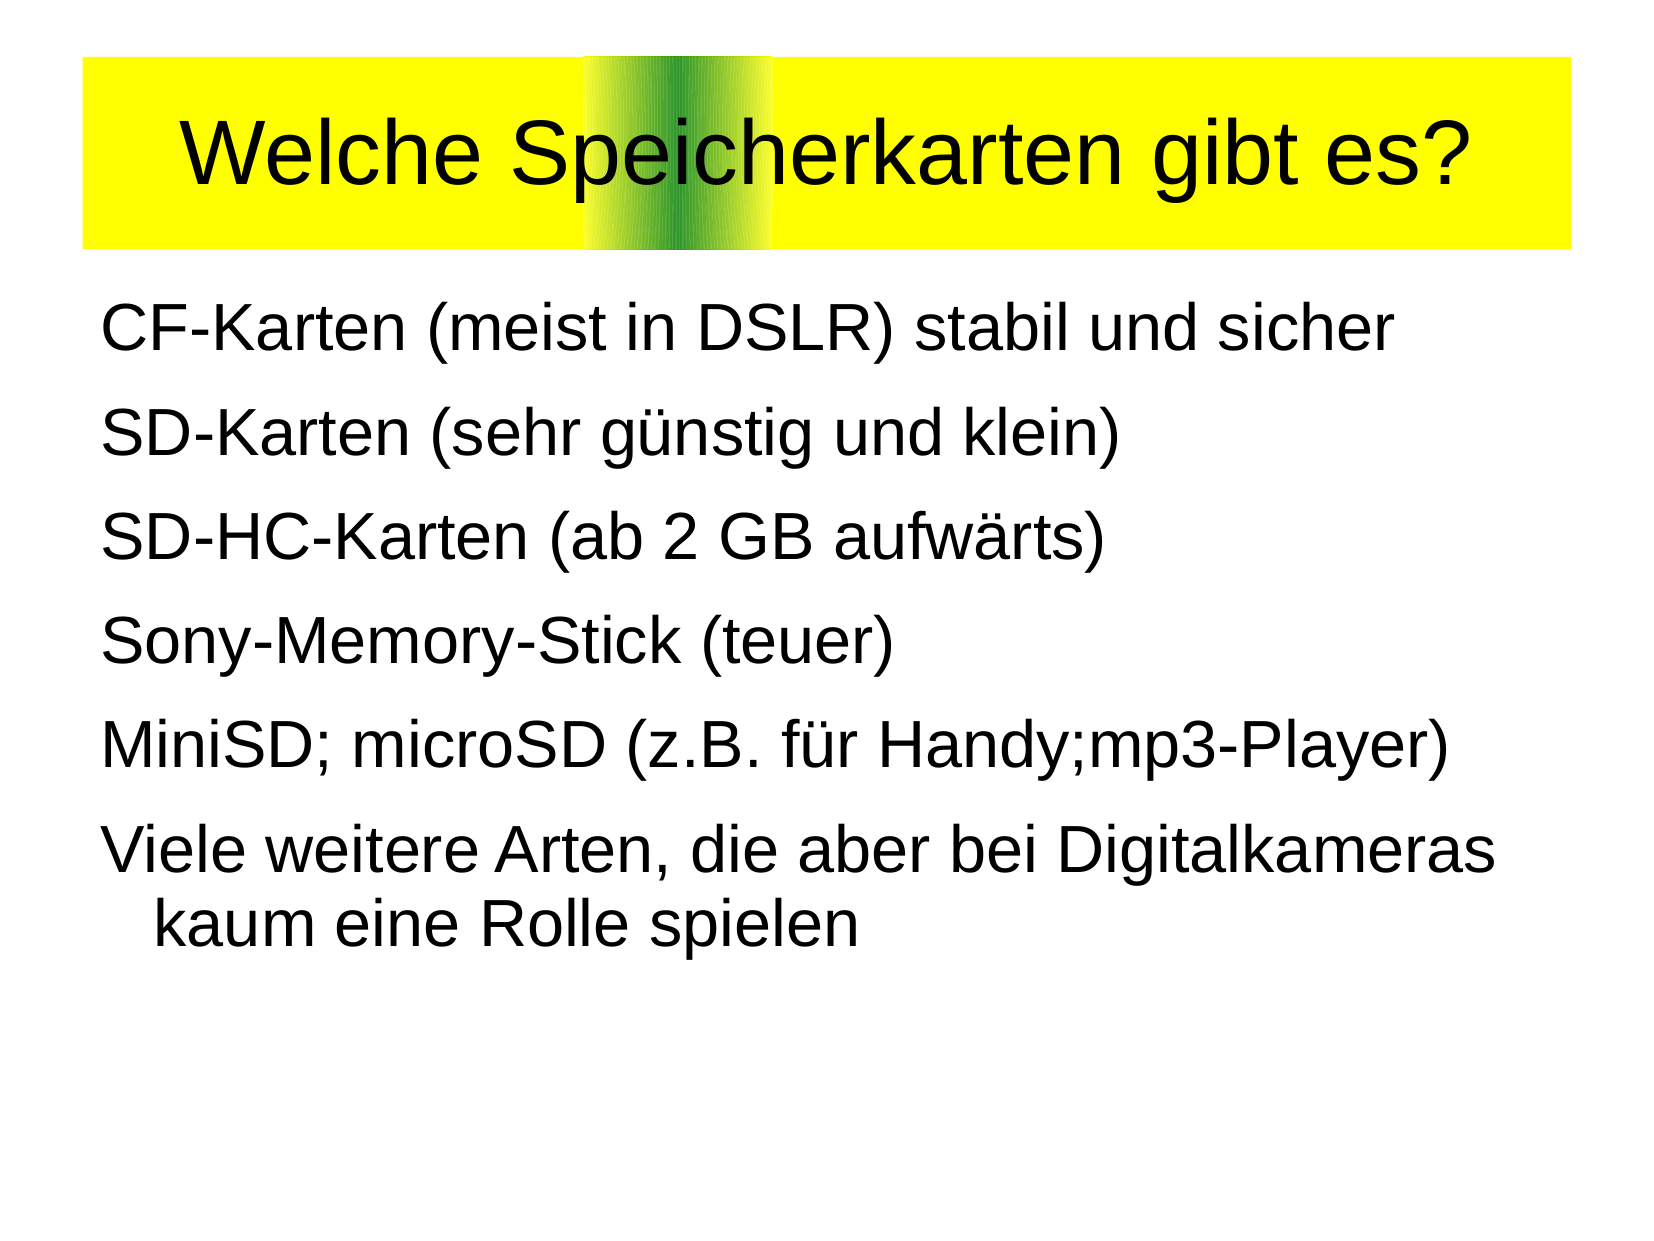

# Welche Speicherkarten gibt es?
CF-Karten (meist in DSLR) stabil und sicher
SD-Karten (sehr günstig und klein)
SD-HC-Karten (ab 2 GB aufwärts)
Sony-Memory-Stick (teuer)
MiniSD; microSD (z.B. für Handy;mp3-Player)
Viele weitere Arten, die aber bei Digitalkameras kaum eine Rolle spielen